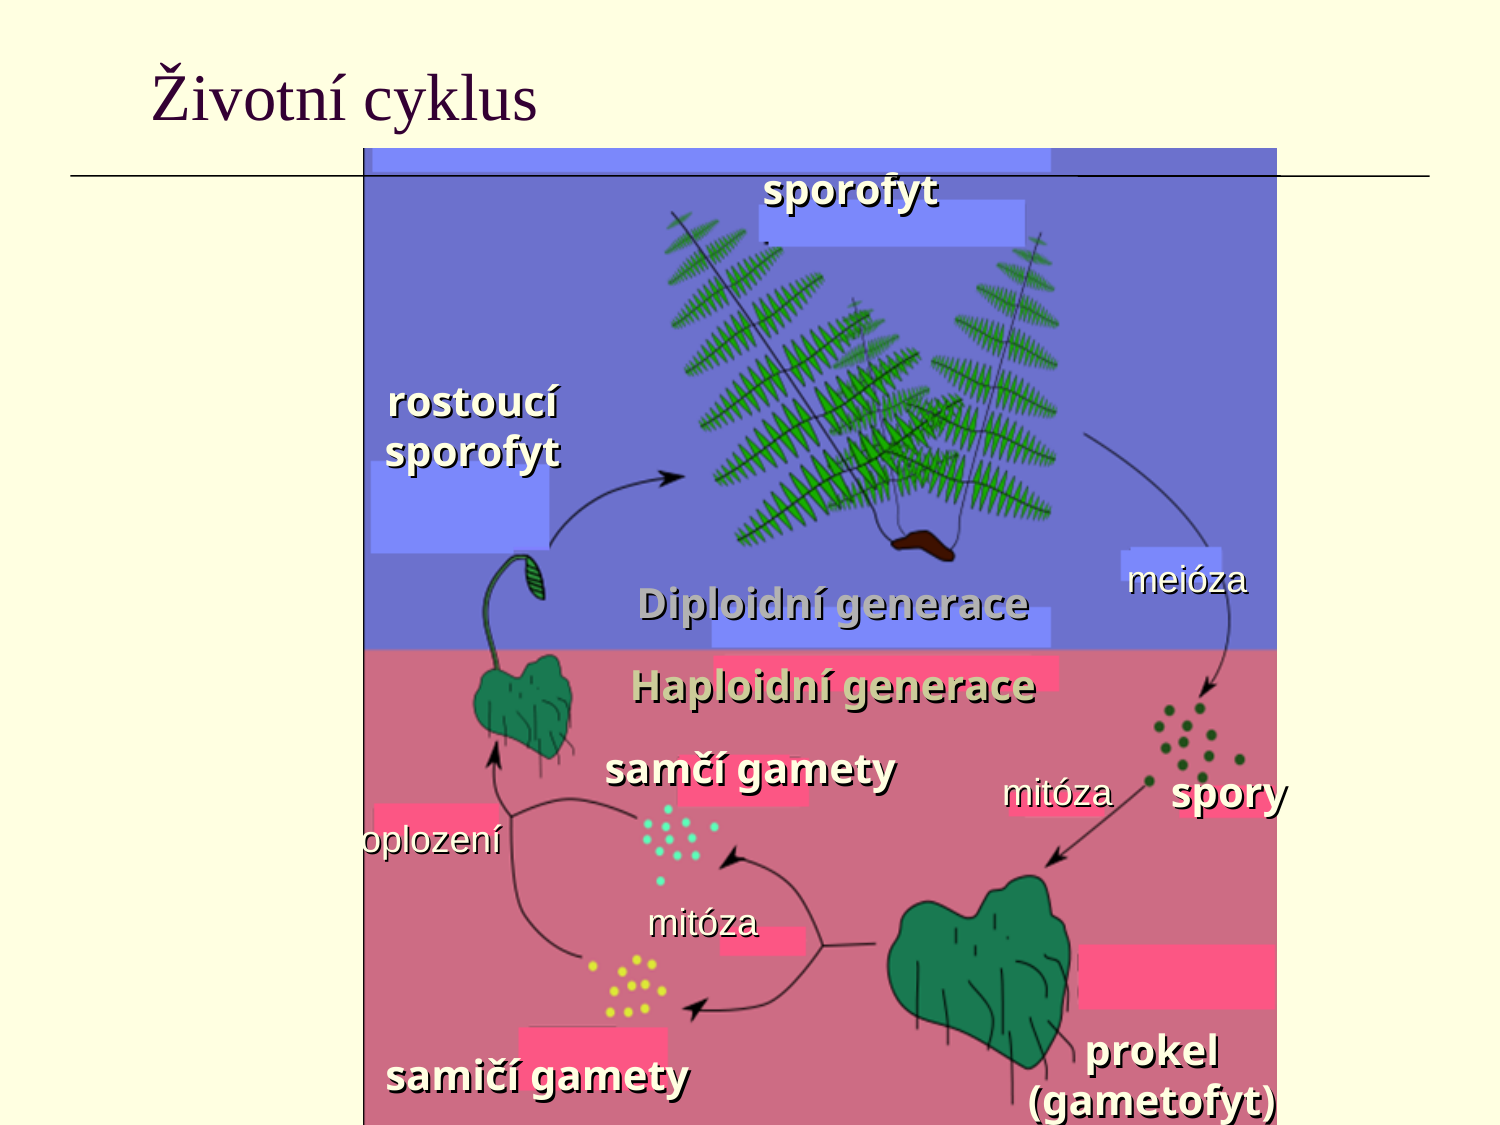

Životní cyklus
sporofyt
#
rostoucí sporofyt
meióza
Diploidní generace
Haploidní generace
samčí gamety
mitóza
spory
oplození
mitóza
samičí gamety
prokel (gametofyt)